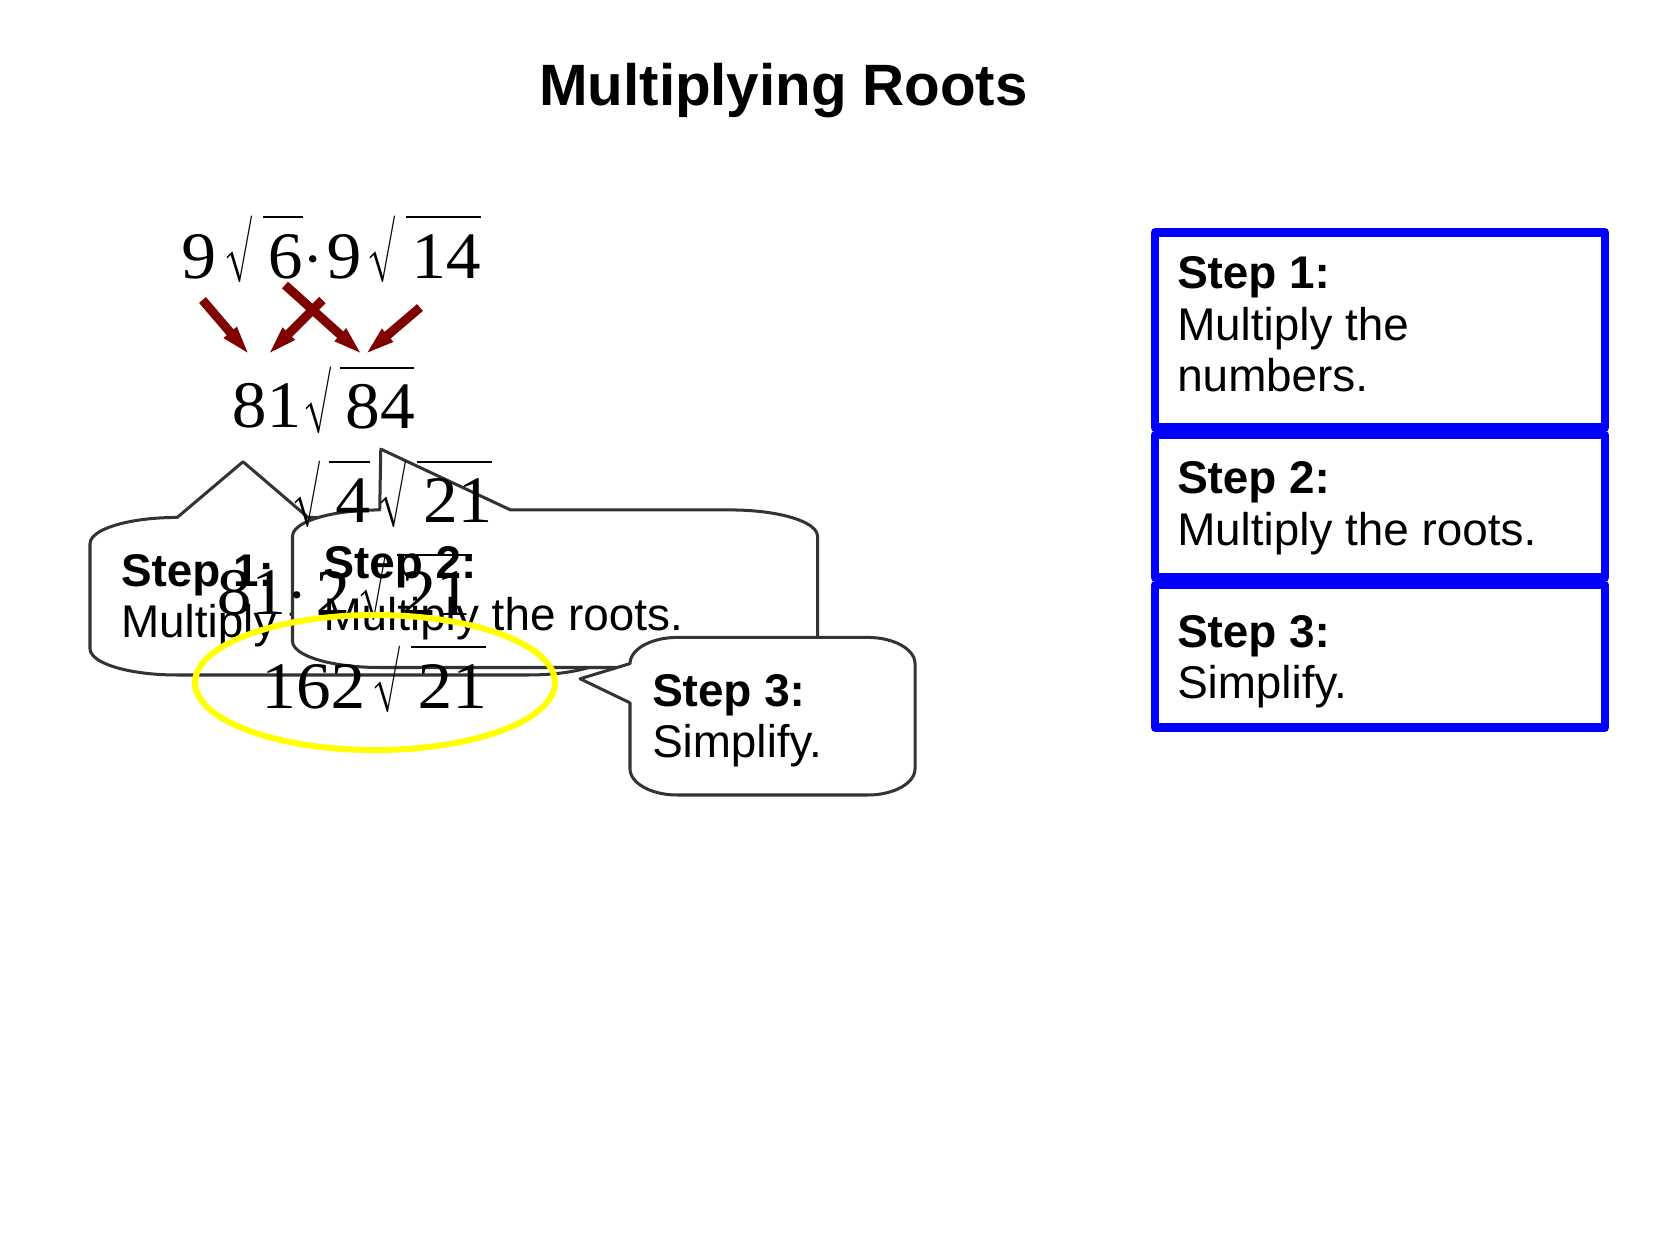

Multiplying Roots
Step 1:
Multiply the numbers.
Step 2:
Multiply the roots.
Step 3:
Simplify.
Step 2:
Multiply the roots.
Step 1:
Multiply the numbers.
Step 3:
Simplify.